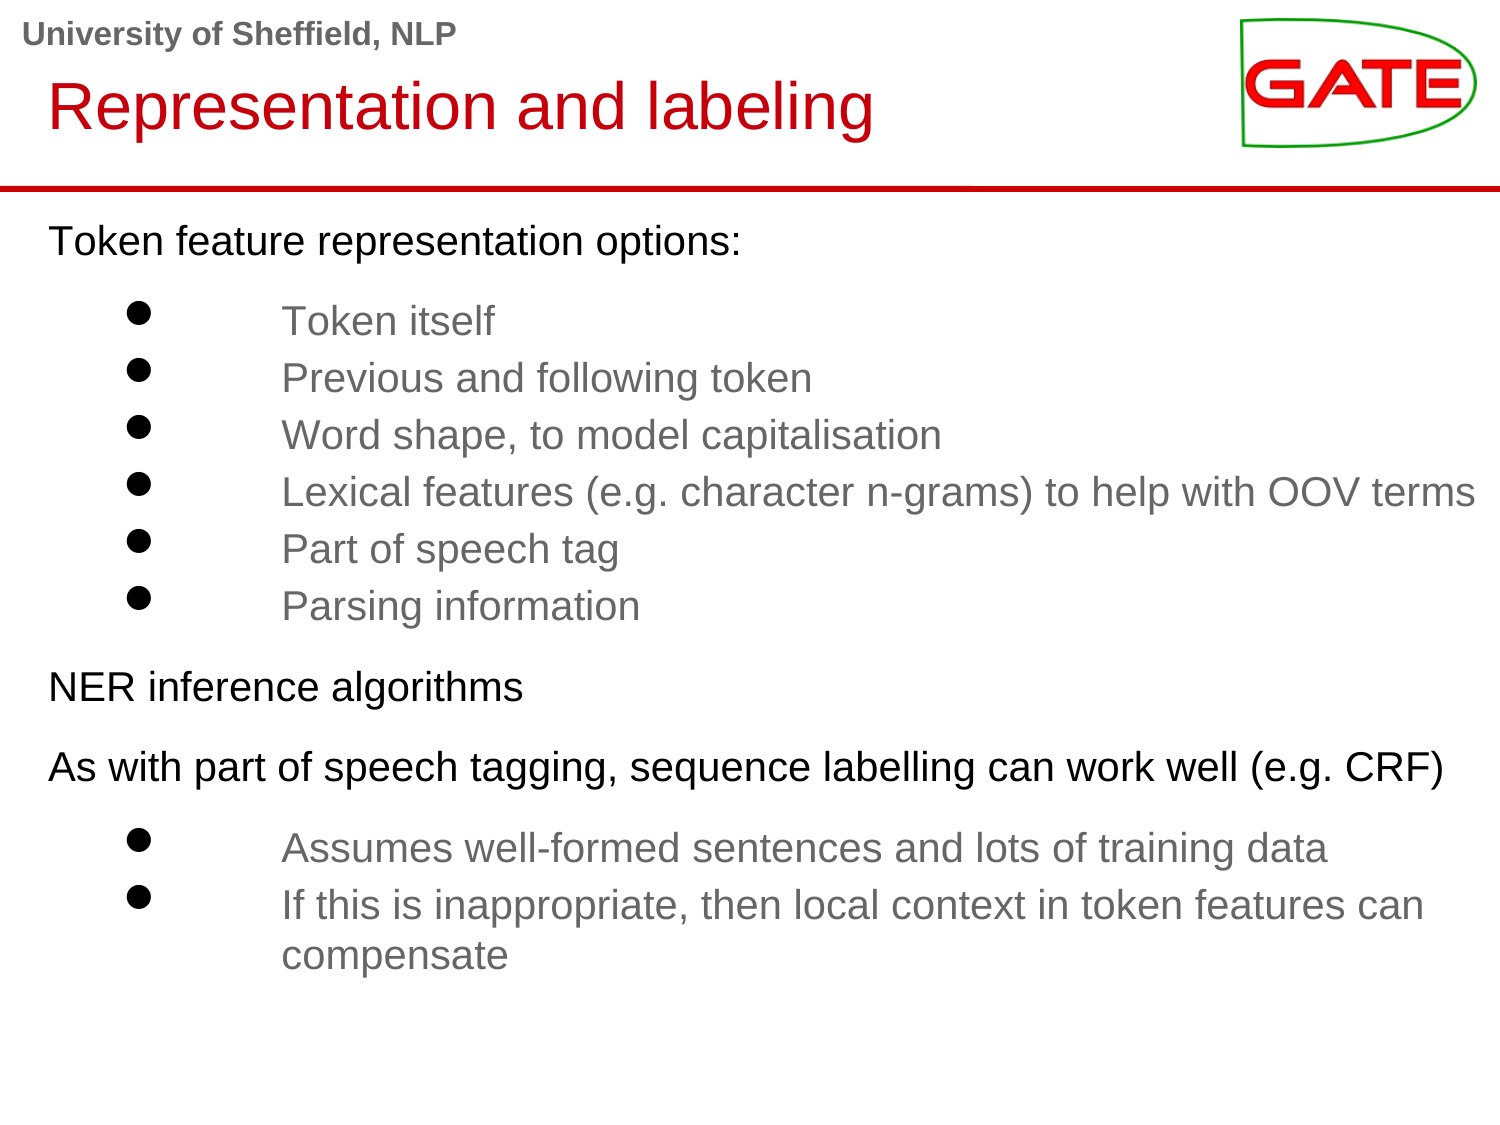

Representation and labeling
Token feature representation options:
Token itself
Previous and following token
Word shape, to model capitalisation
Lexical features (e.g. character n-grams) to help with OOV terms
Part of speech tag
Parsing information
NER inference algorithms
As with part of speech tagging, sequence labelling can work well (e.g. CRF)
Assumes well-formed sentences and lots of training data
If this is inappropriate, then local context in token features can compensate